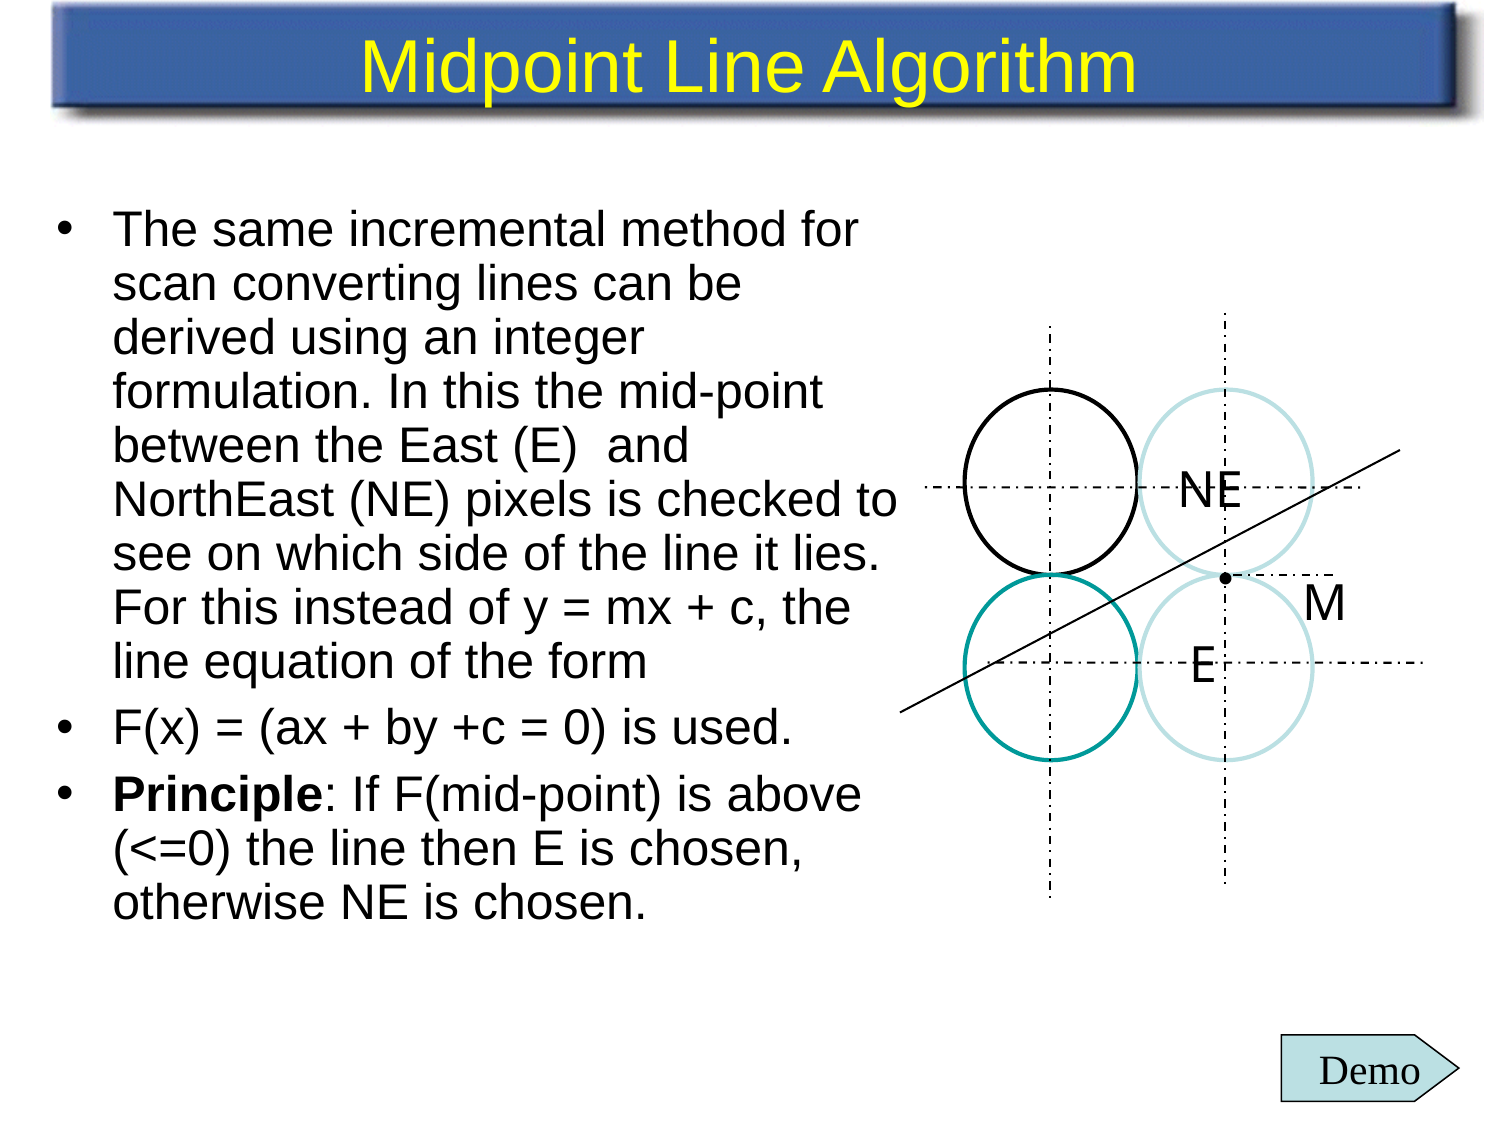

# Midpoint Line Algorithm
The same incremental method for scan converting lines can be derived using an integer formulation. In this the mid-point between the East (E) and NorthEast (NE) pixels is checked to see on which side of the line it lies. For this instead of y = mx + c, the line equation of the form
F(x) = (ax + by +c = 0) is used.
Principle: If F(mid-point) is above (<=0) the line then E is chosen, otherwise NE is chosen.
NE
 •
 M
 E
Demo